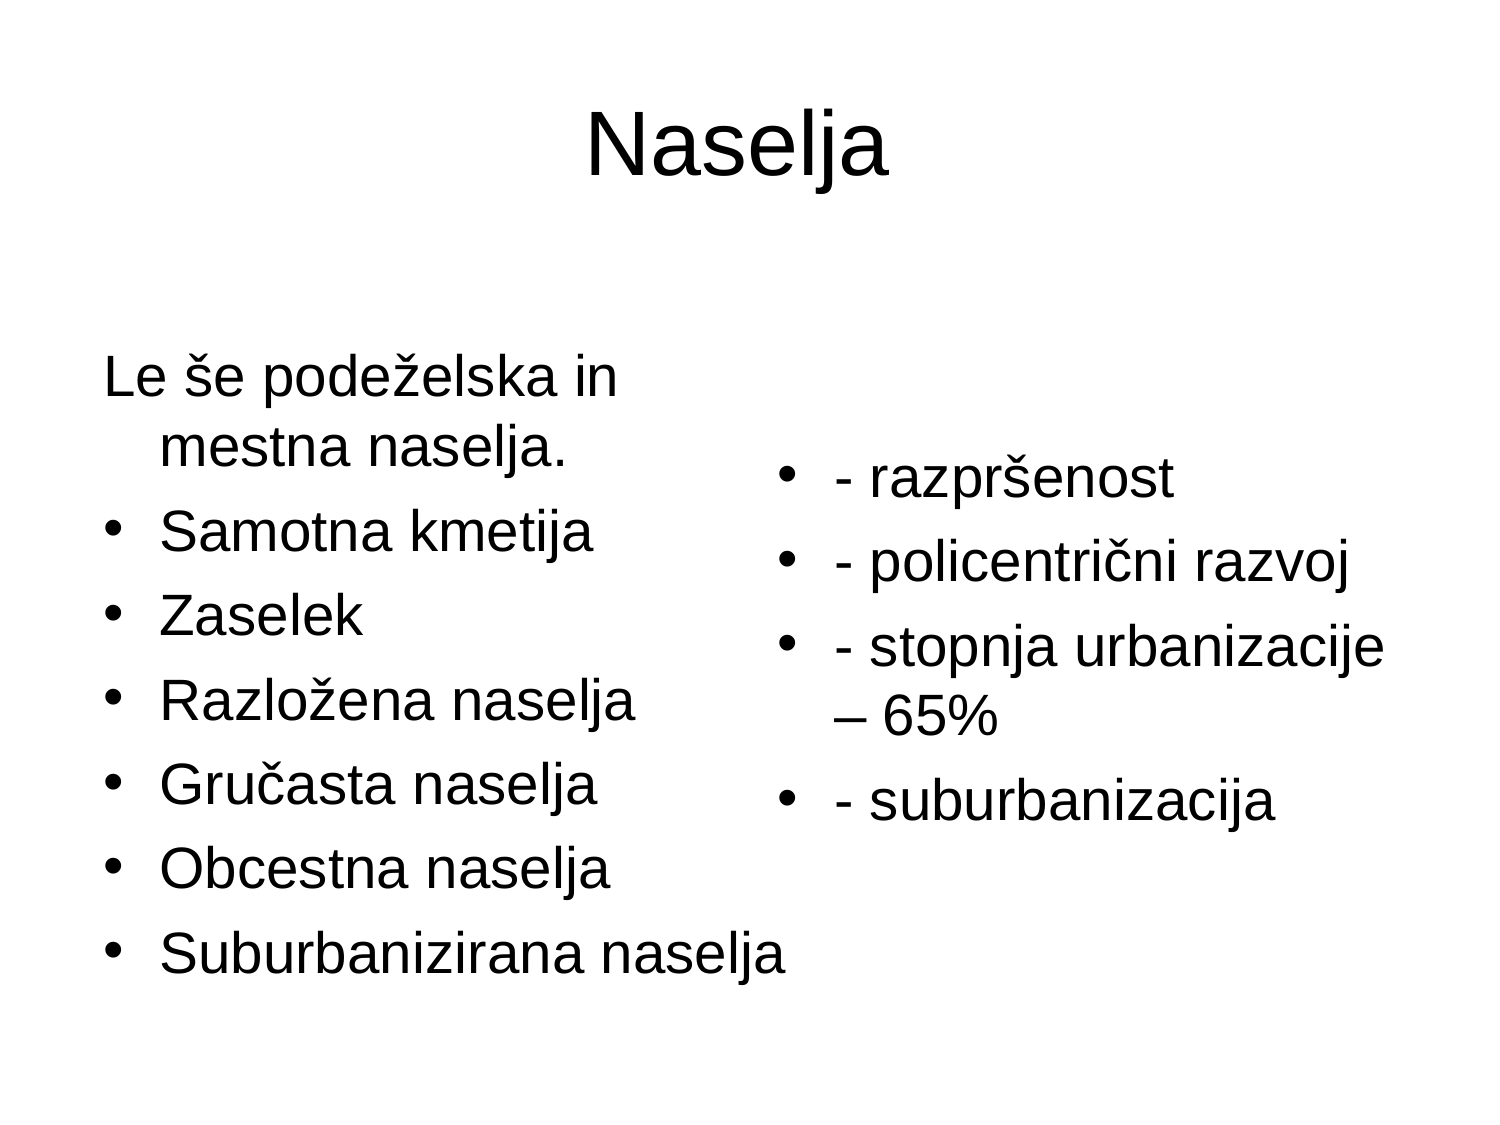

# Naselja
- razpršenost
- policentrični razvoj
- stopnja urbanizacije – 65%
- suburbanizacija
Le še podeželska in mestna naselja.
Samotna kmetija
Zaselek
Razložena naselja
Gručasta naselja
Obcestna naselja
Suburbanizirana naselja